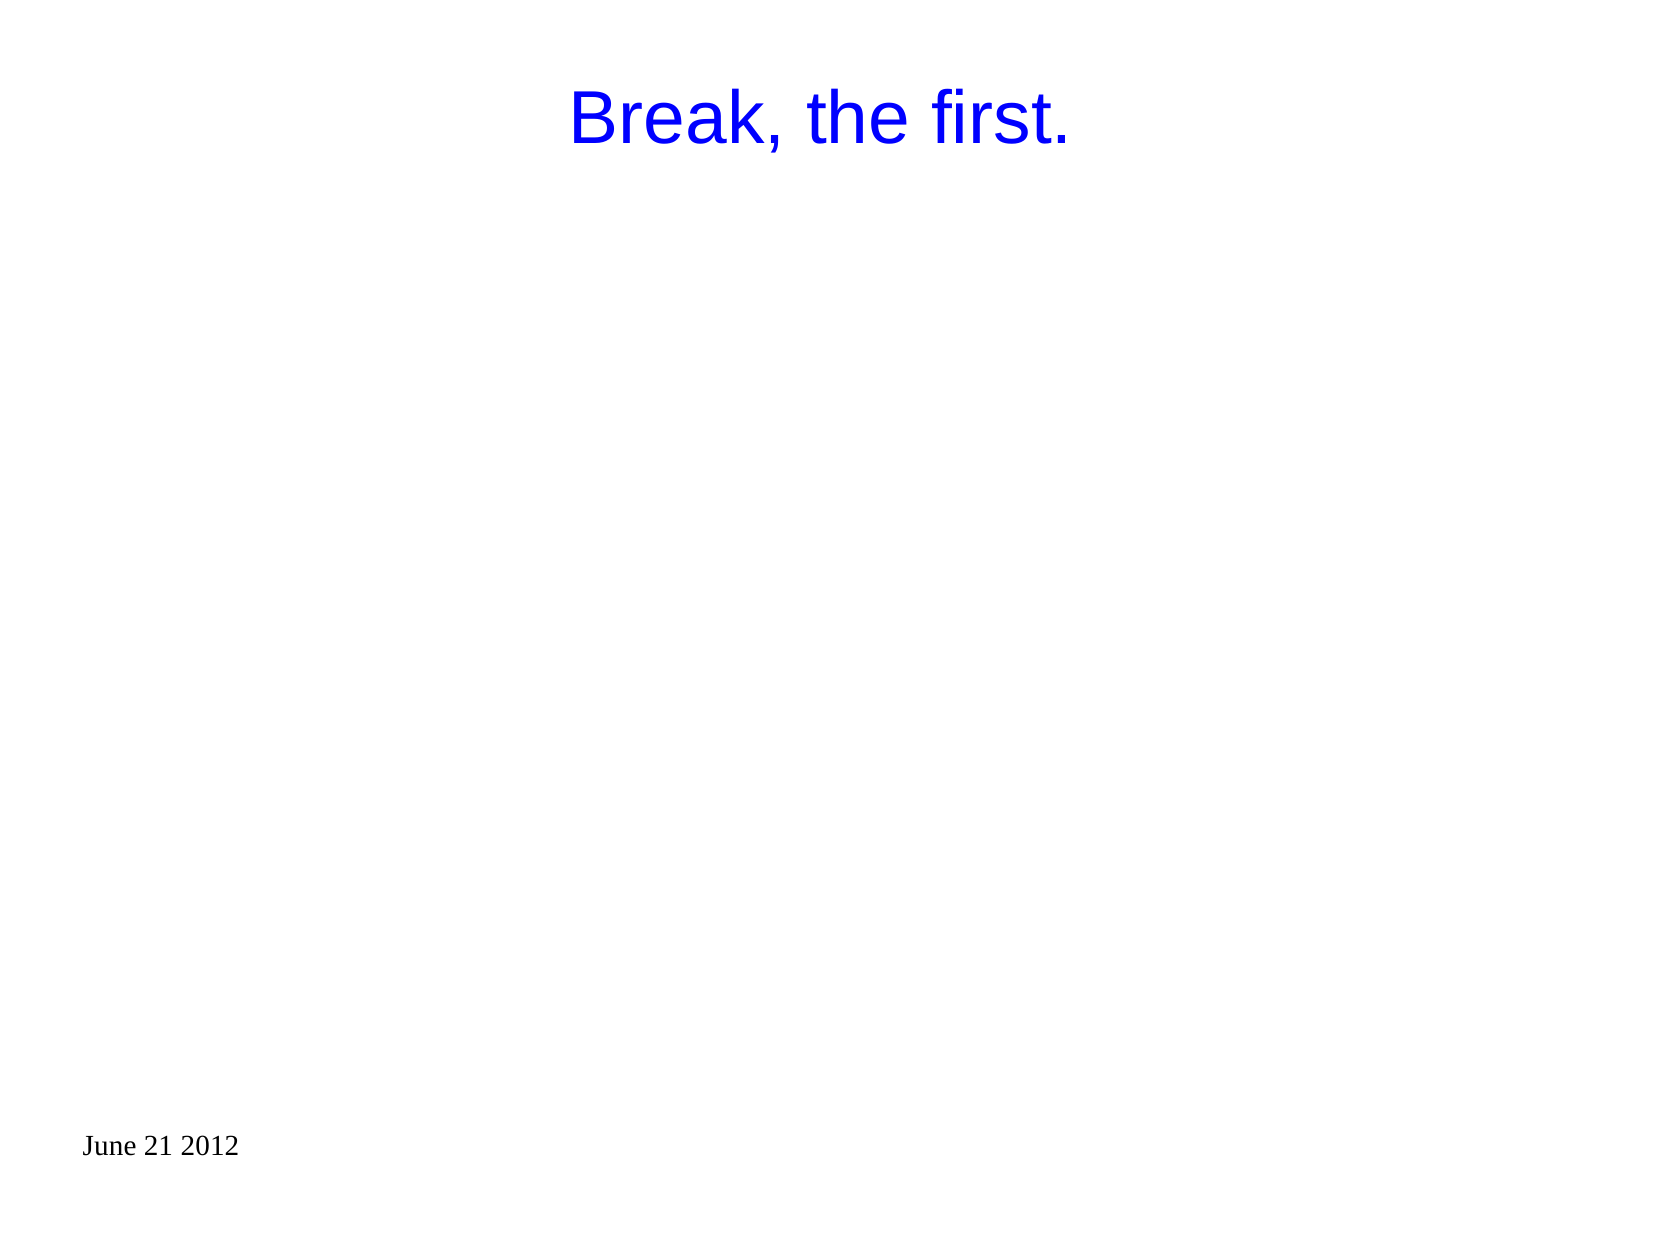

# Break, the first.
June 21 2012